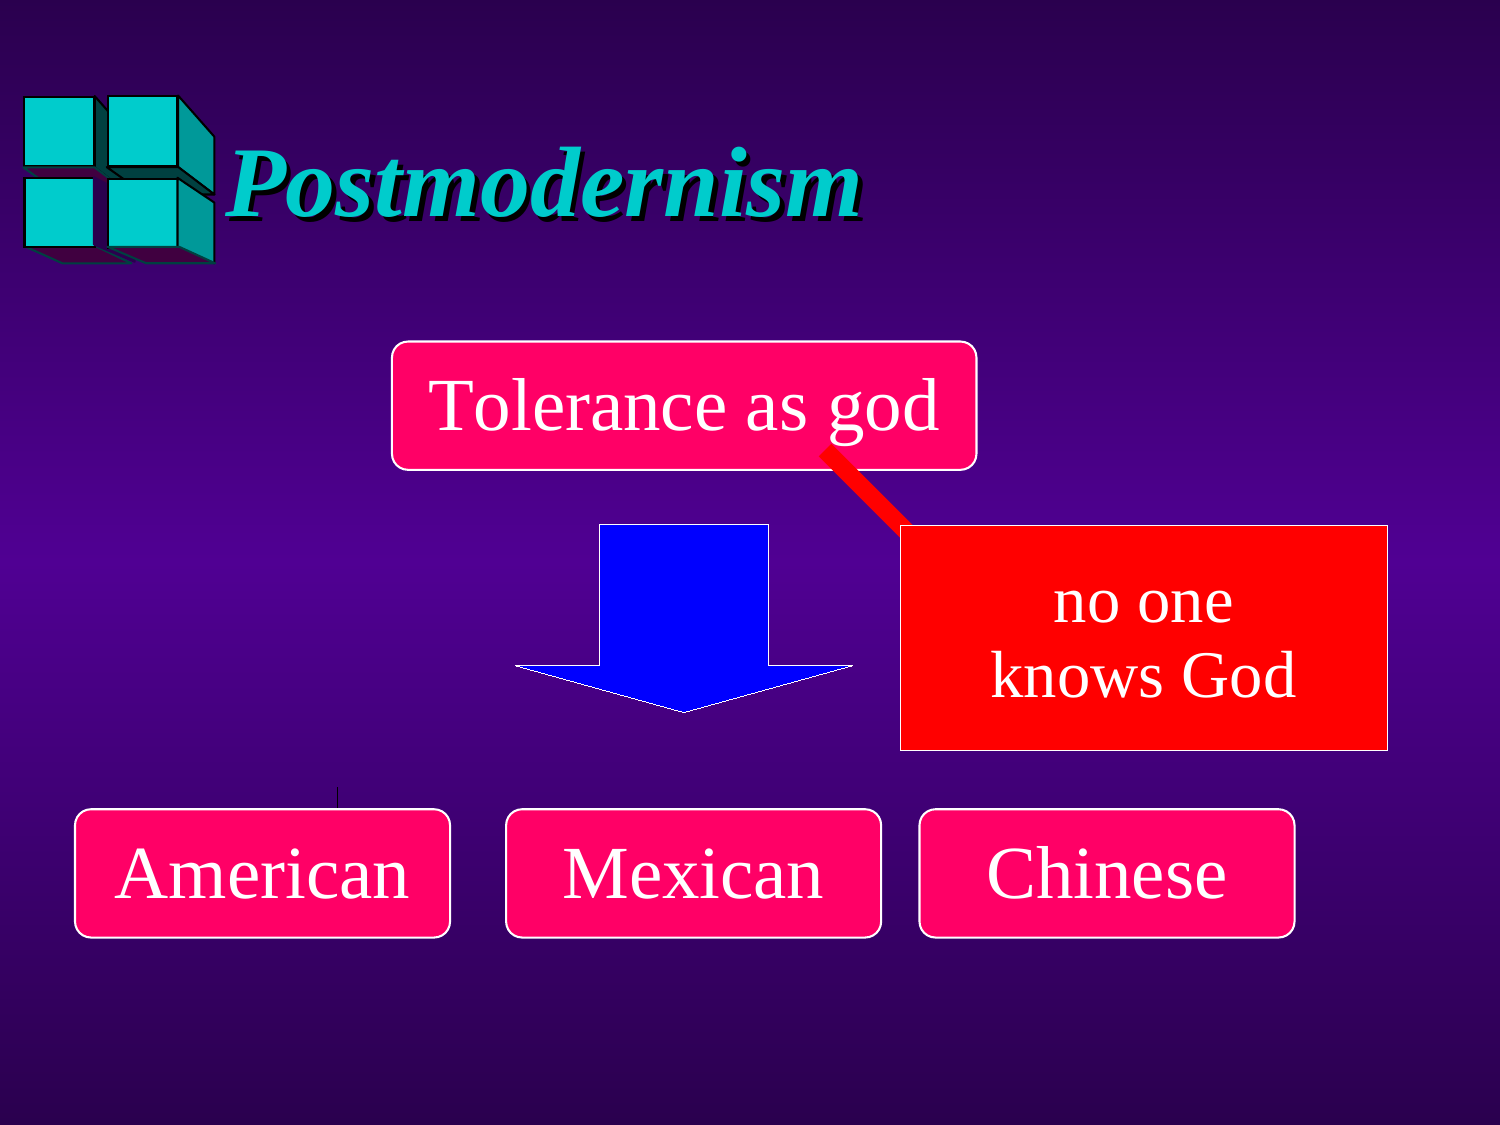

# Postmodernism
Tolerance as god
no one
knows God
American
Mexican
Chinese